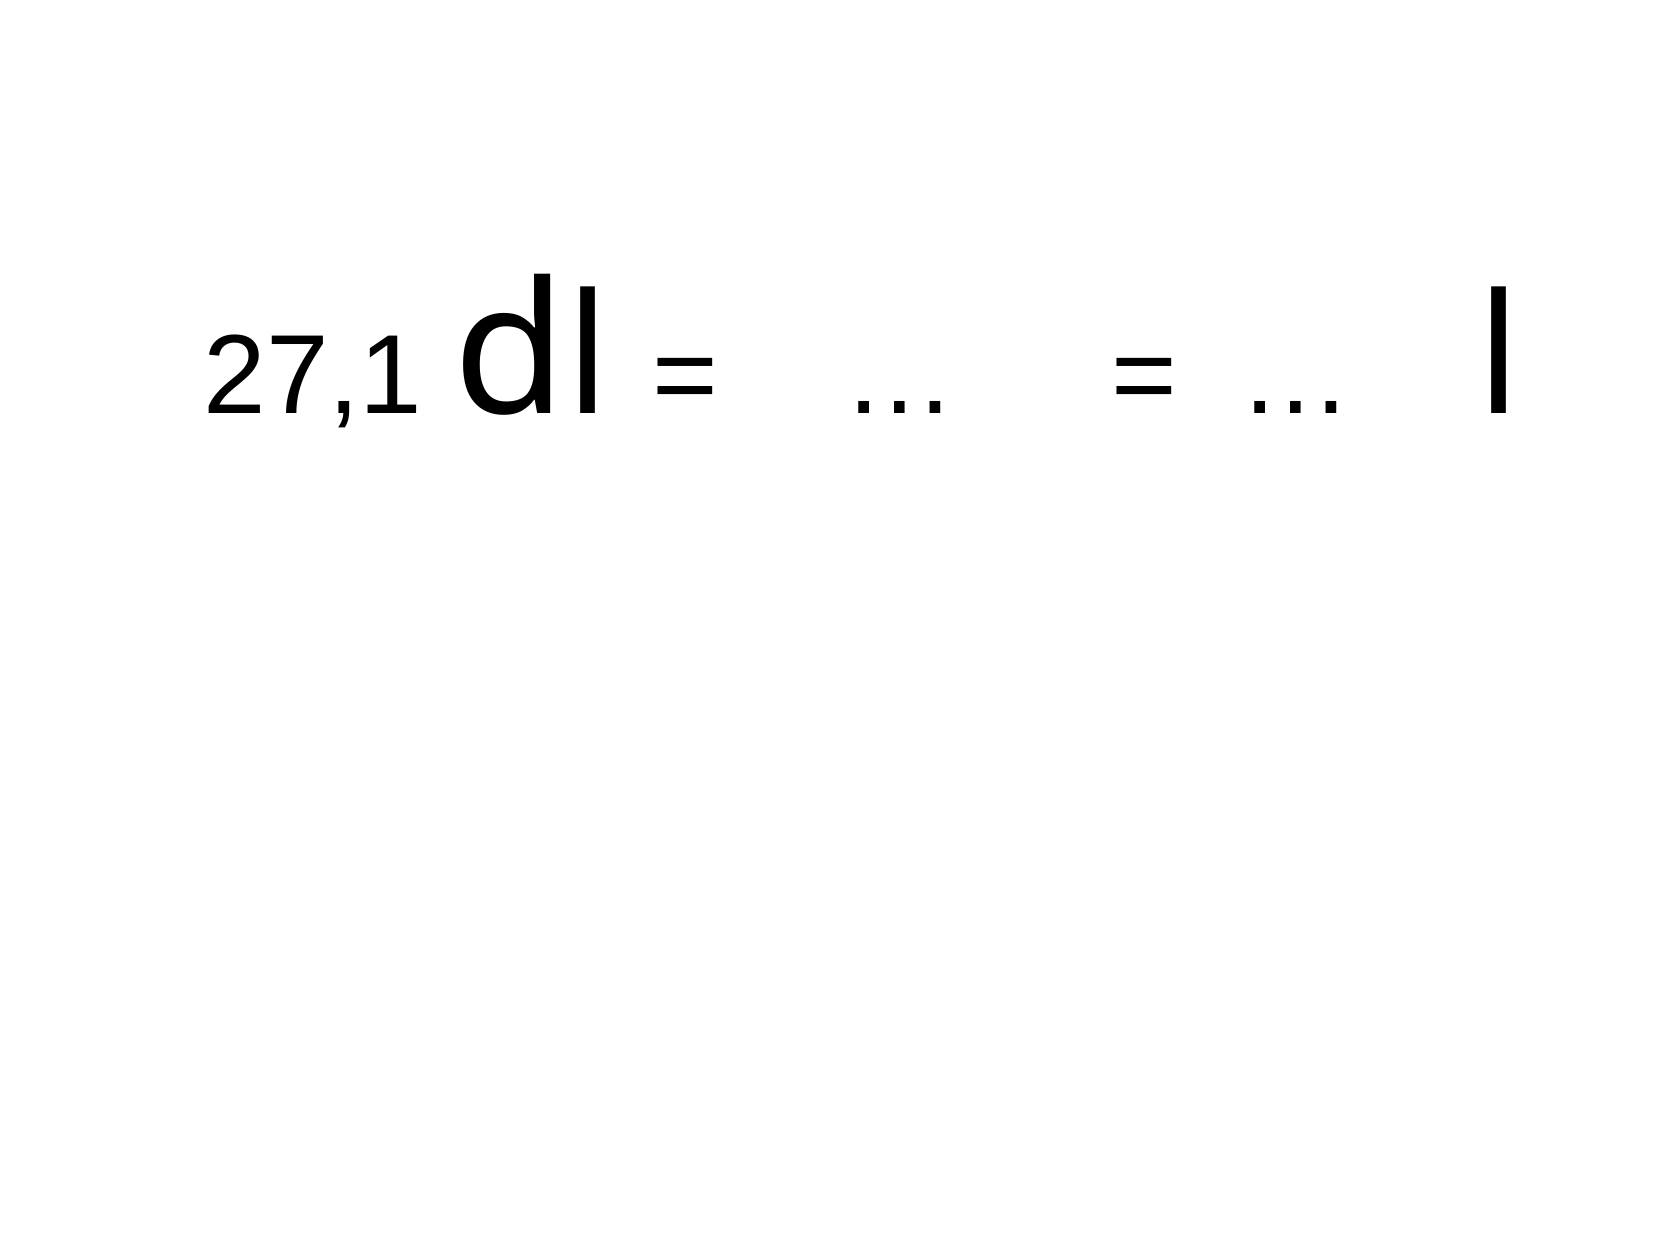

# 27,1 dl = … = … l